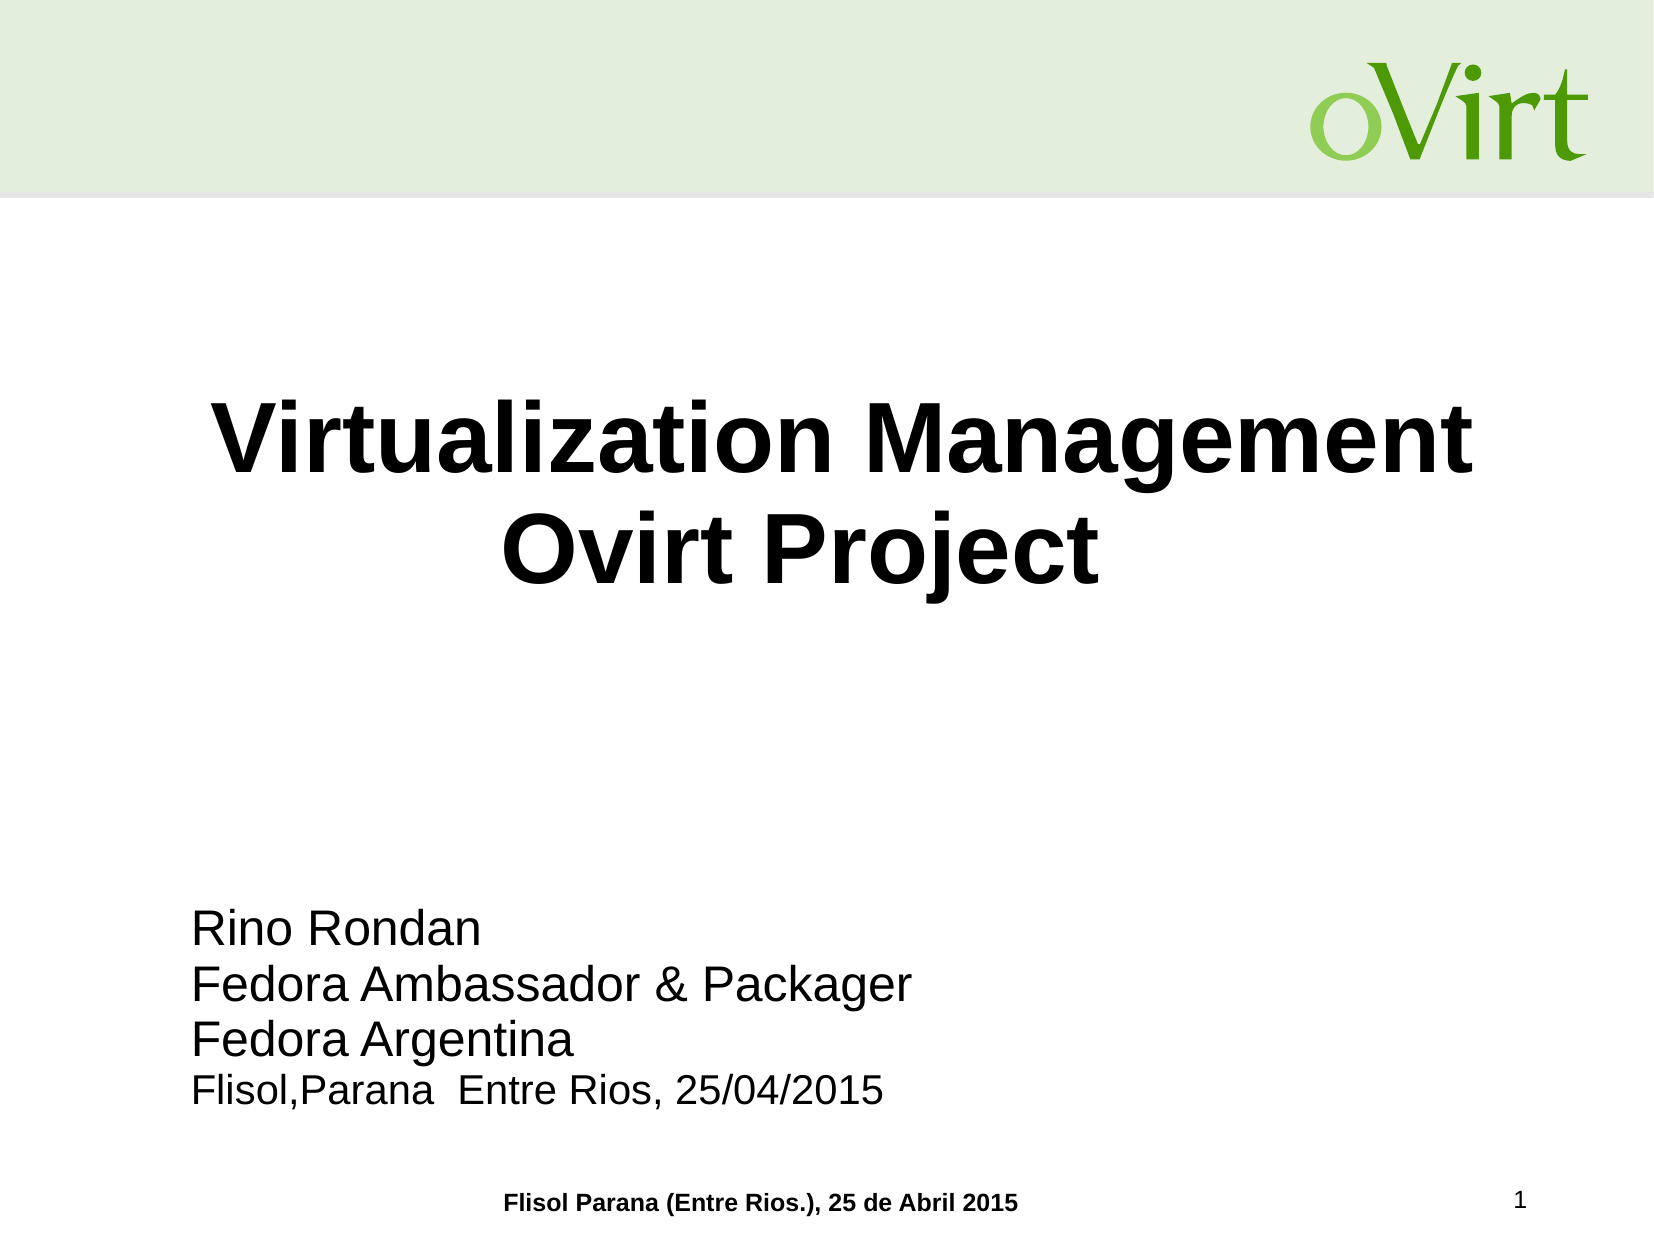

Virtualization Management
Ovirt Project
Rino Rondan
Fedora Ambassador & Packager
Fedora Argentina
Flisol,Parana Entre Rios, 25/04/2015